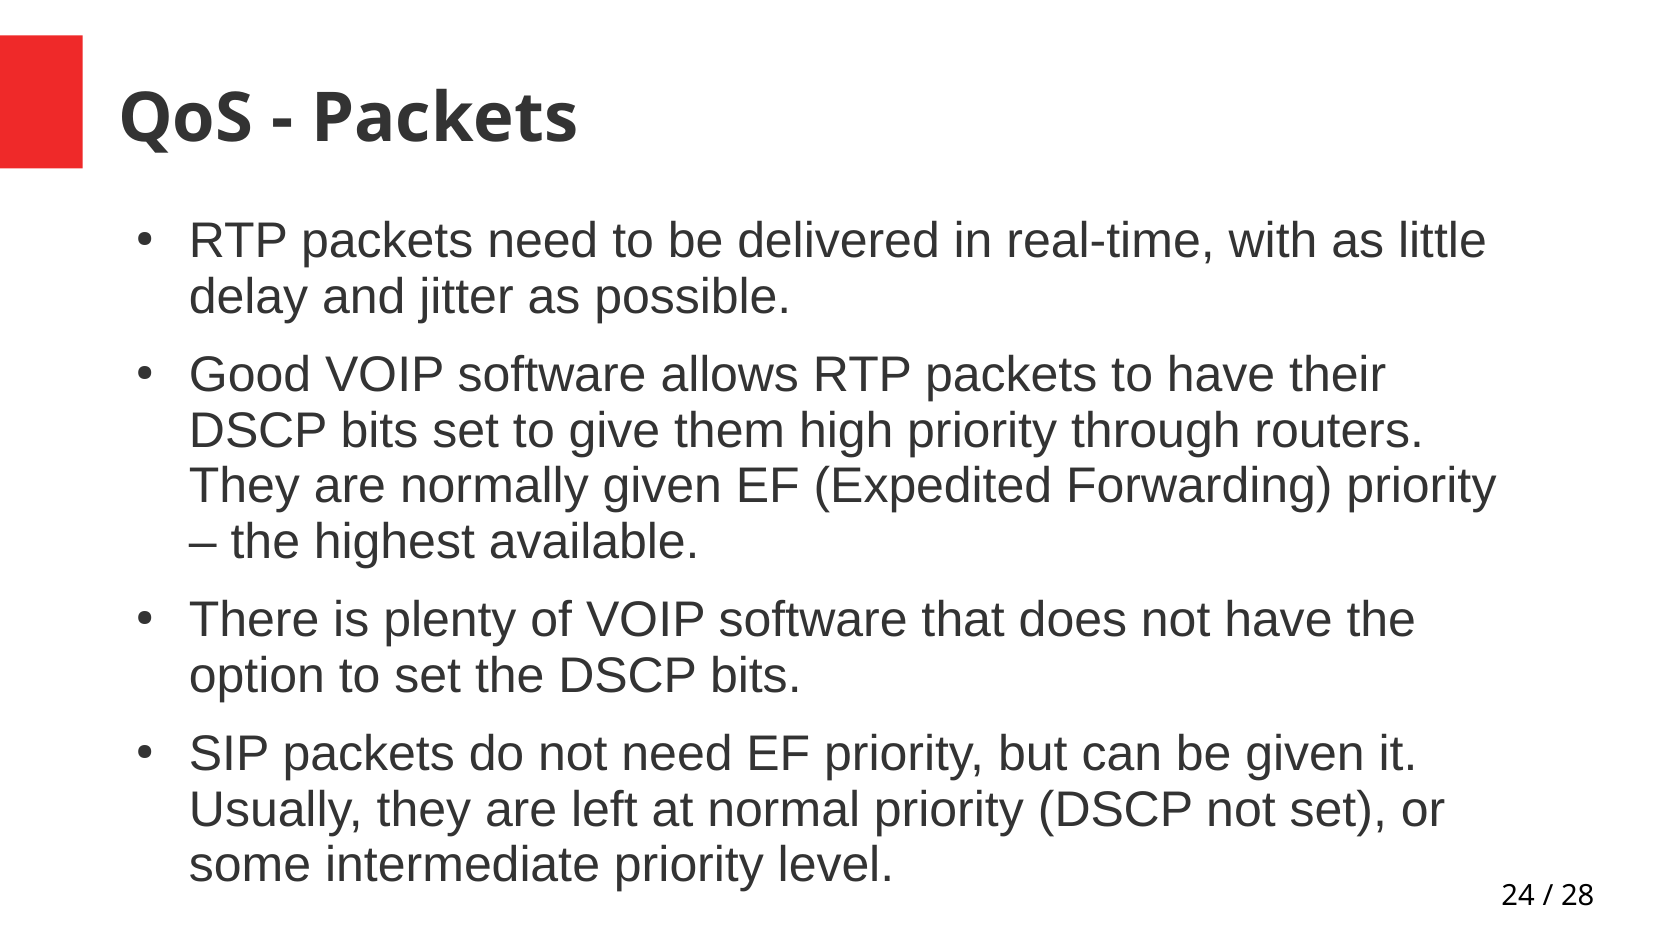

# QoS - Packets
RTP packets need to be delivered in real-time, with as little delay and jitter as possible.
Good VOIP software allows RTP packets to have their DSCP bits set to give them high priority through routers. They are normally given EF (Expedited Forwarding) priority – the highest available.
There is plenty of VOIP software that does not have the option to set the DSCP bits.
SIP packets do not need EF priority, but can be given it. Usually, they are left at normal priority (DSCP not set), or some intermediate priority level.
24